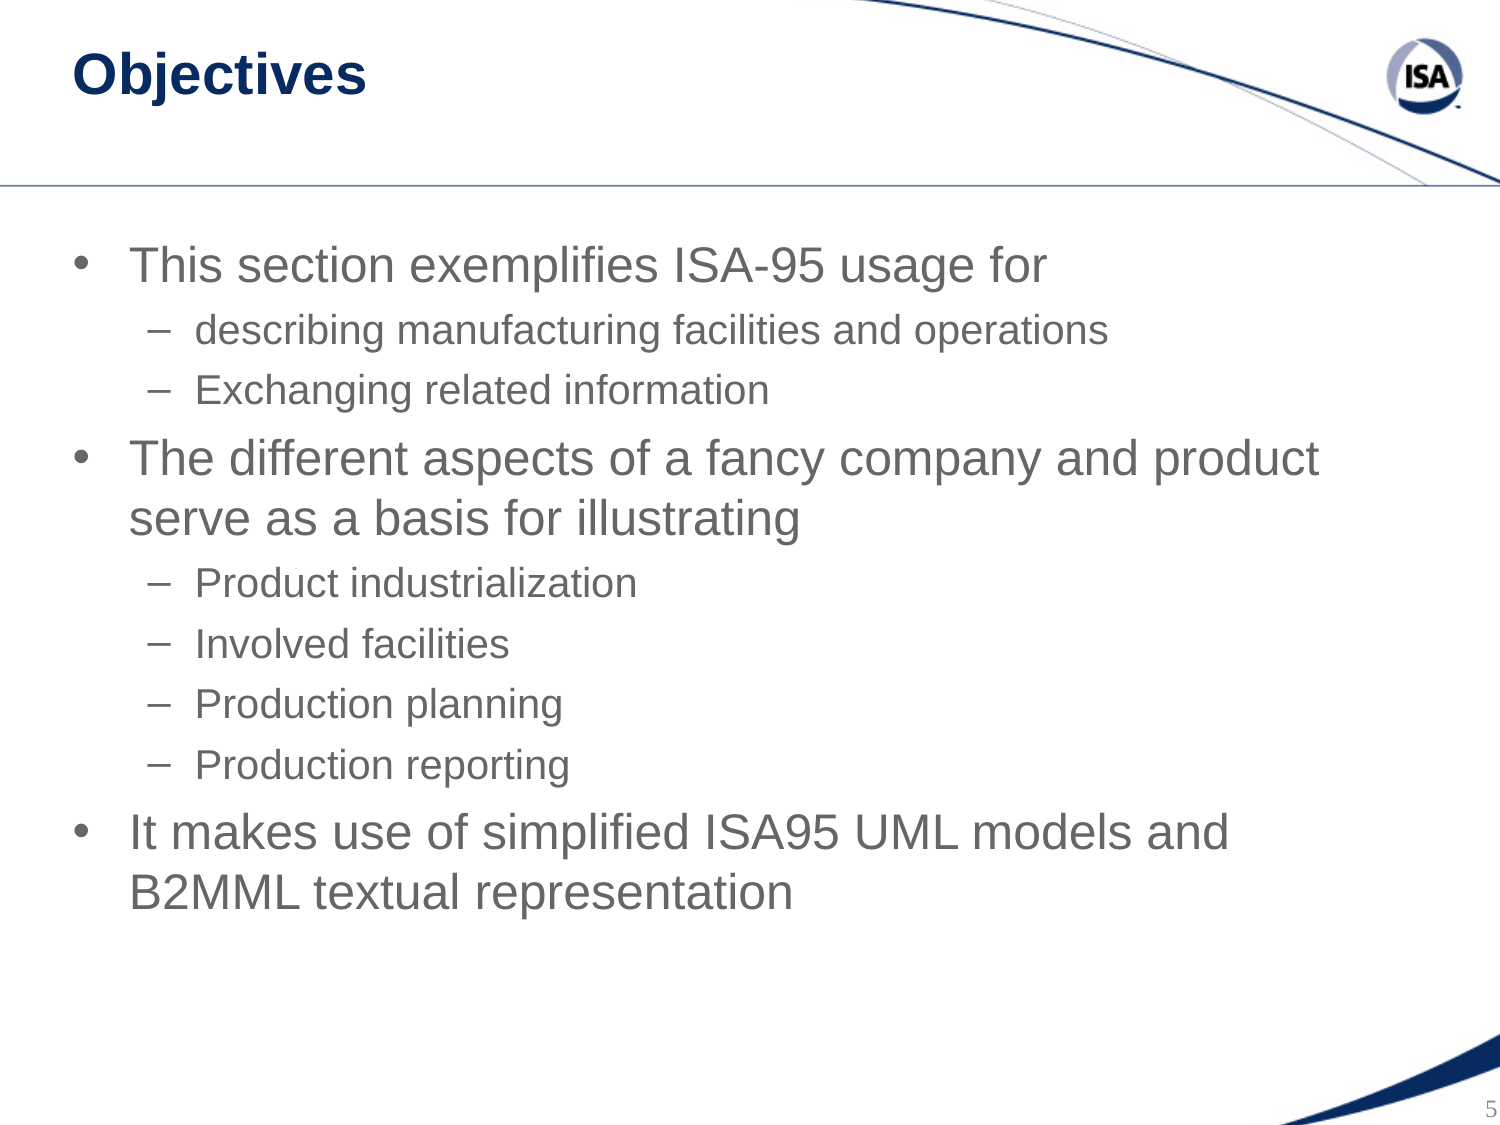

# Objectives
This section exemplifies ISA-95 usage for
describing manufacturing facilities and operations
Exchanging related information
The different aspects of a fancy company and product serve as a basis for illustrating
Product industrialization
Involved facilities
Production planning
Production reporting
It makes use of simplified ISA95 UML models and B2MML textual representation